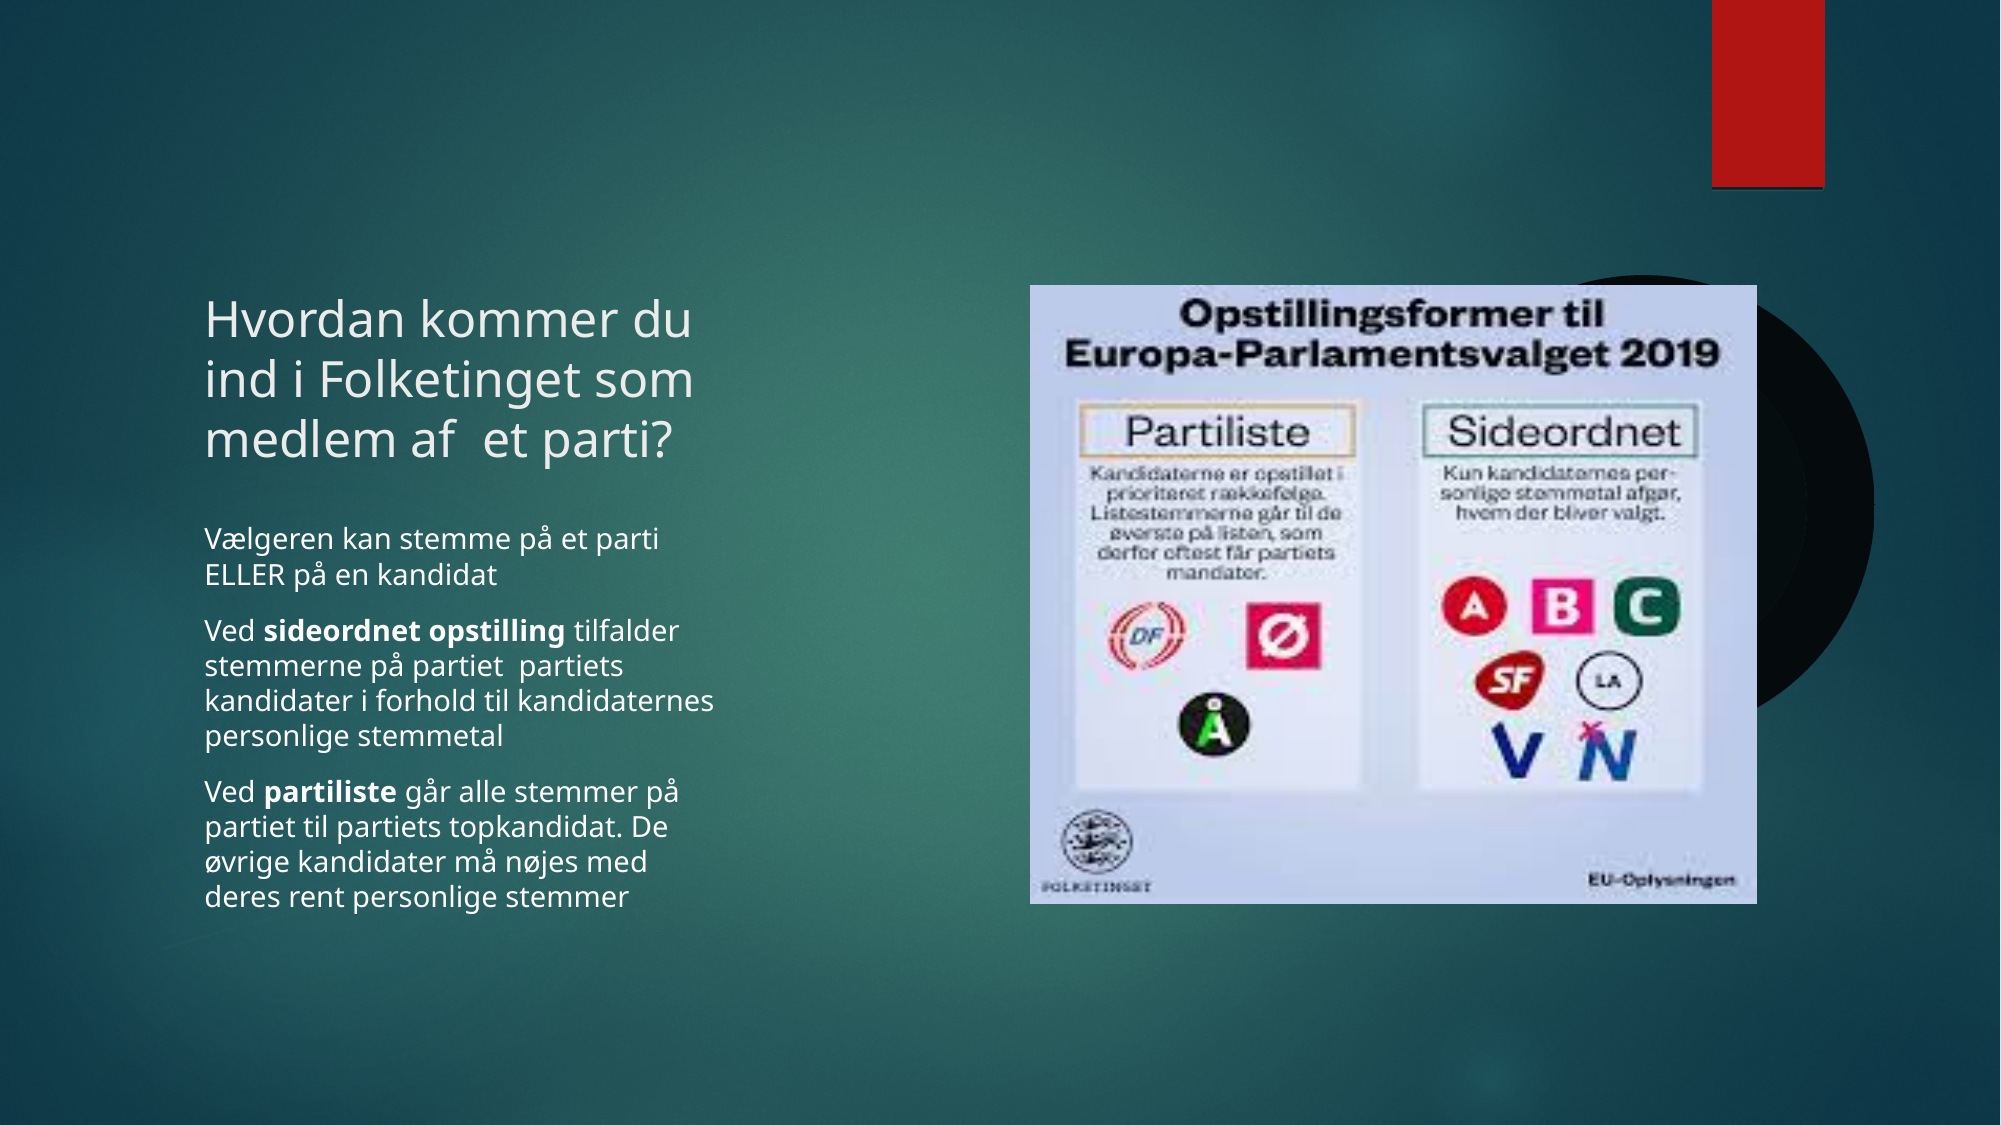

# Hvordan kommer du ind i Folketinget som medlem af et parti?
Vælgeren kan stemme på et parti ELLER på en kandidat
Ved sideordnet opstilling tilfalder stemmerne på partiet partiets kandidater i forhold til kandidaternes personlige stemmetal
Ved partiliste går alle stemmer på partiet til partiets topkandidat. De øvrige kandidater må nøjes med deres rent personlige stemmer